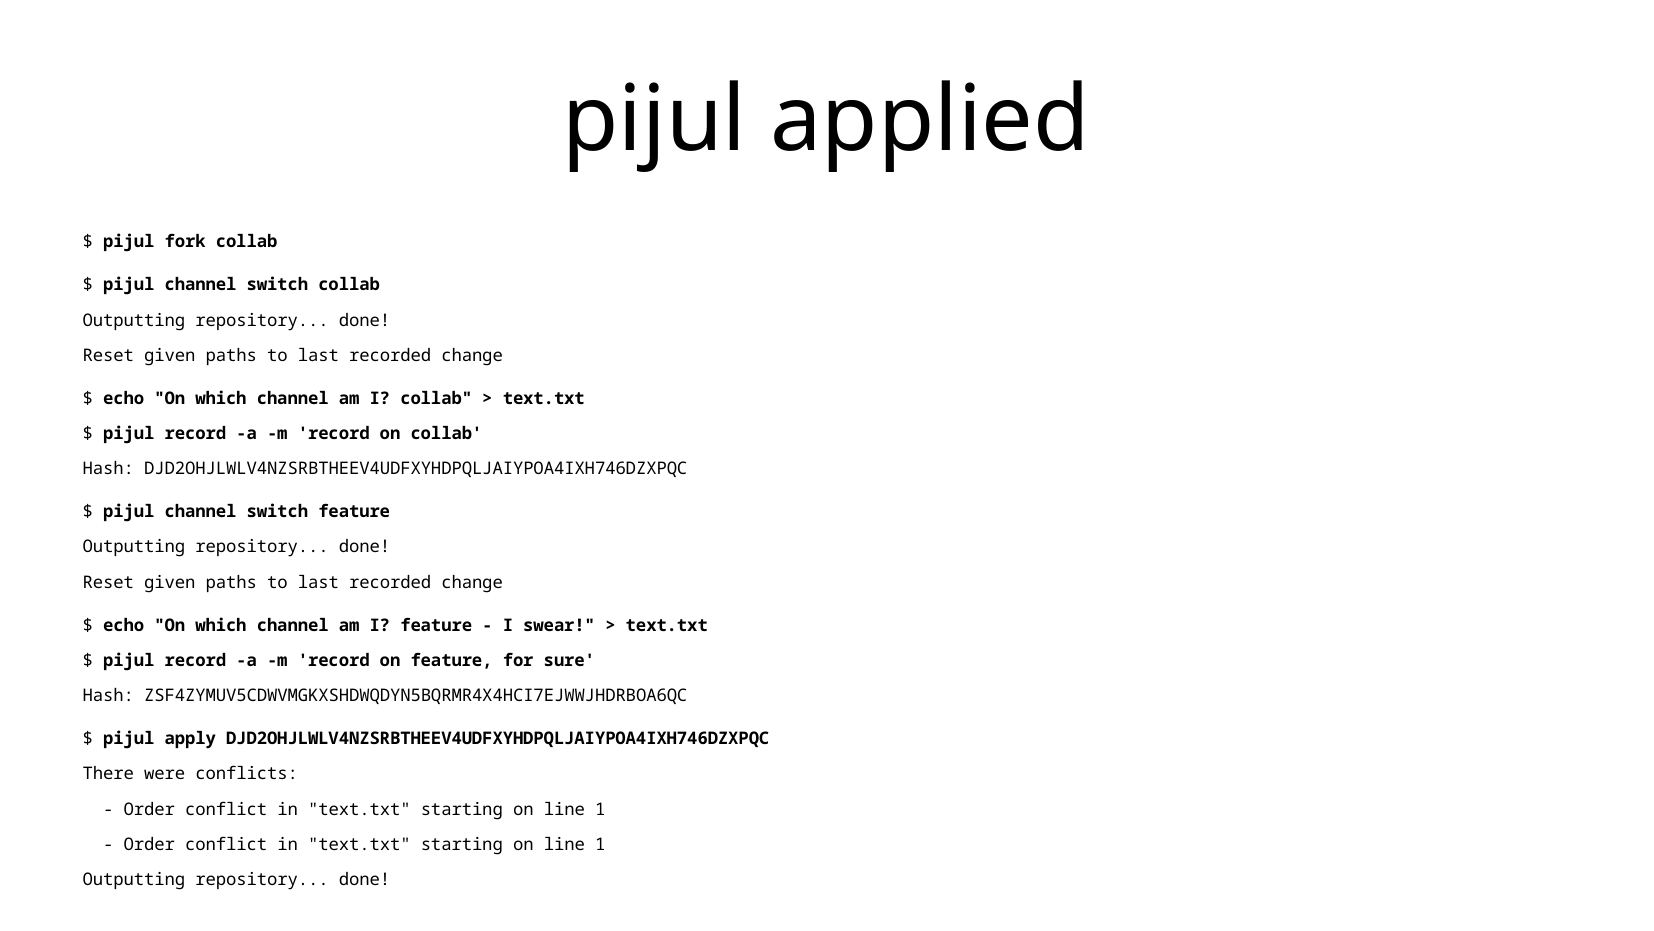

# pijul applied
$ pijul fork collab
$ pijul channel switch collab
Outputting repository... done!
Reset given paths to last recorded change
$ echo "On which channel am I? collab" > text.txt
$ pijul record -a -m 'record on collab'
Hash: DJD2OHJLWLV4NZSRBTHEEV4UDFXYHDPQLJAIYPOA4IXH746DZXPQC
$ pijul channel switch feature
Outputting repository... done!
Reset given paths to last recorded change
$ echo "On which channel am I? feature - I swear!" > text.txt
$ pijul record -a -m 'record on feature, for sure'
Hash: ZSF4ZYMUV5CDWVMGKXSHDWQDYN5BQRMR4X4HCI7EJWWJHDRBOA6QC
$ pijul apply DJD2OHJLWLV4NZSRBTHEEV4UDFXYHDPQLJAIYPOA4IXH746DZXPQC
There were conflicts:
 - Order conflict in "text.txt" starting on line 1
 - Order conflict in "text.txt" starting on line 1
Outputting repository... done!